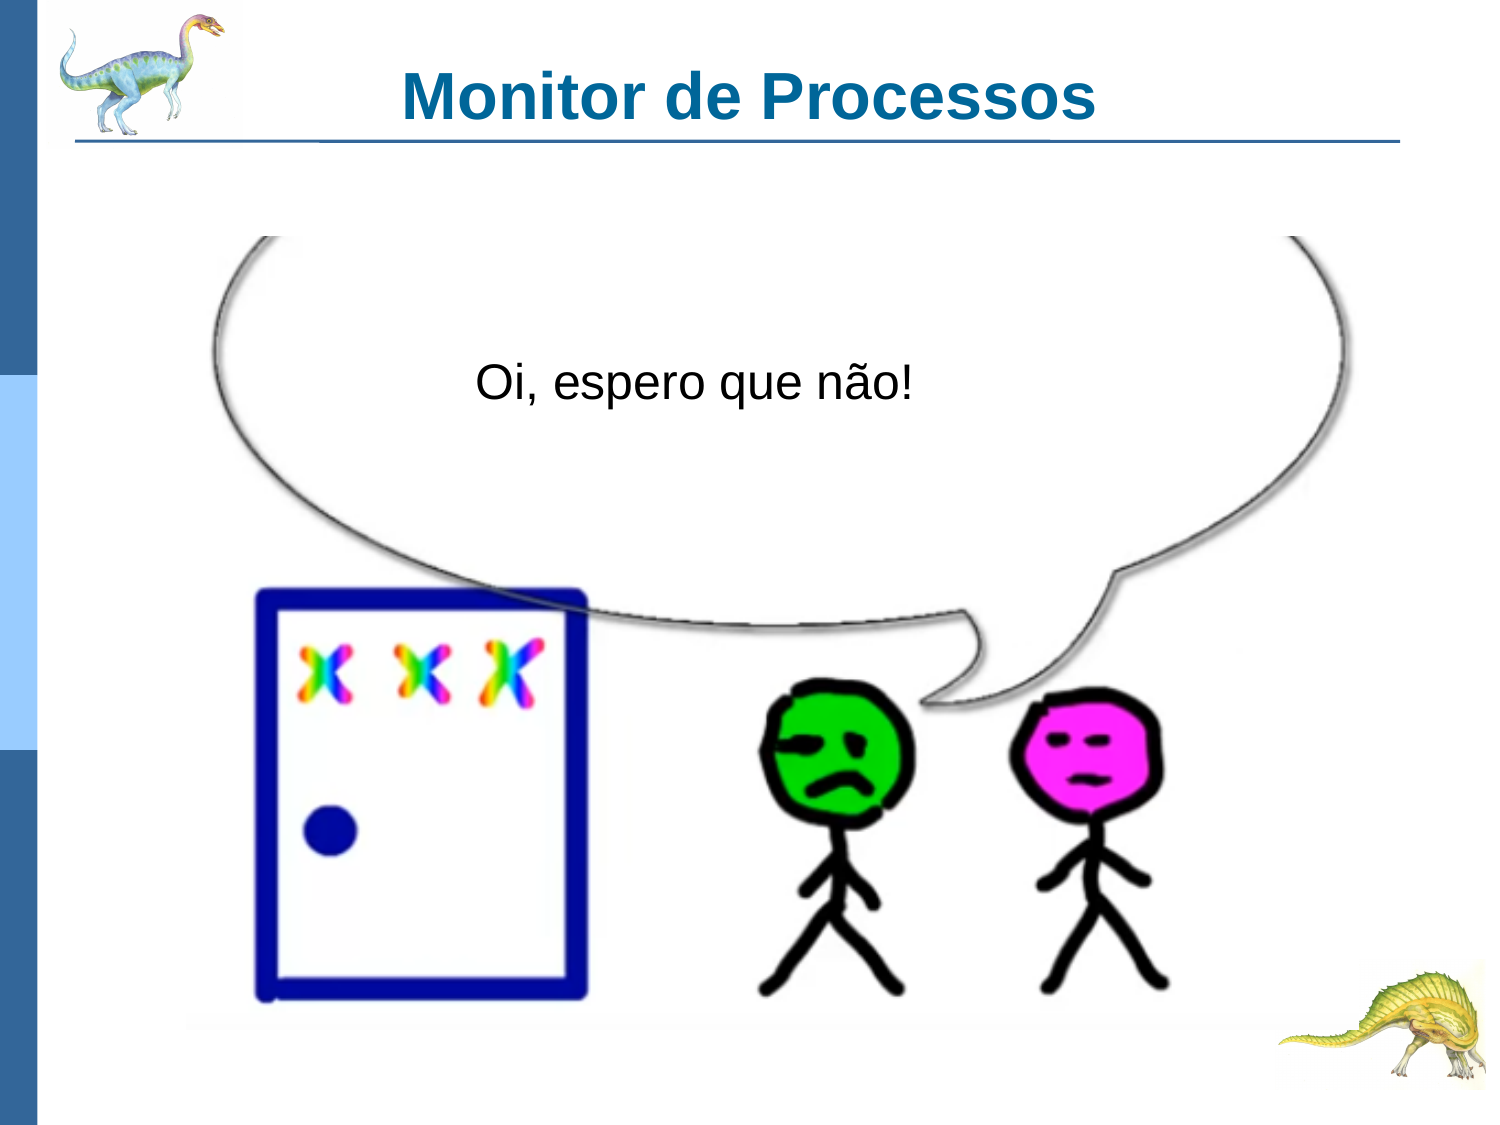

Monitor de Processos
Oi, espero que não!